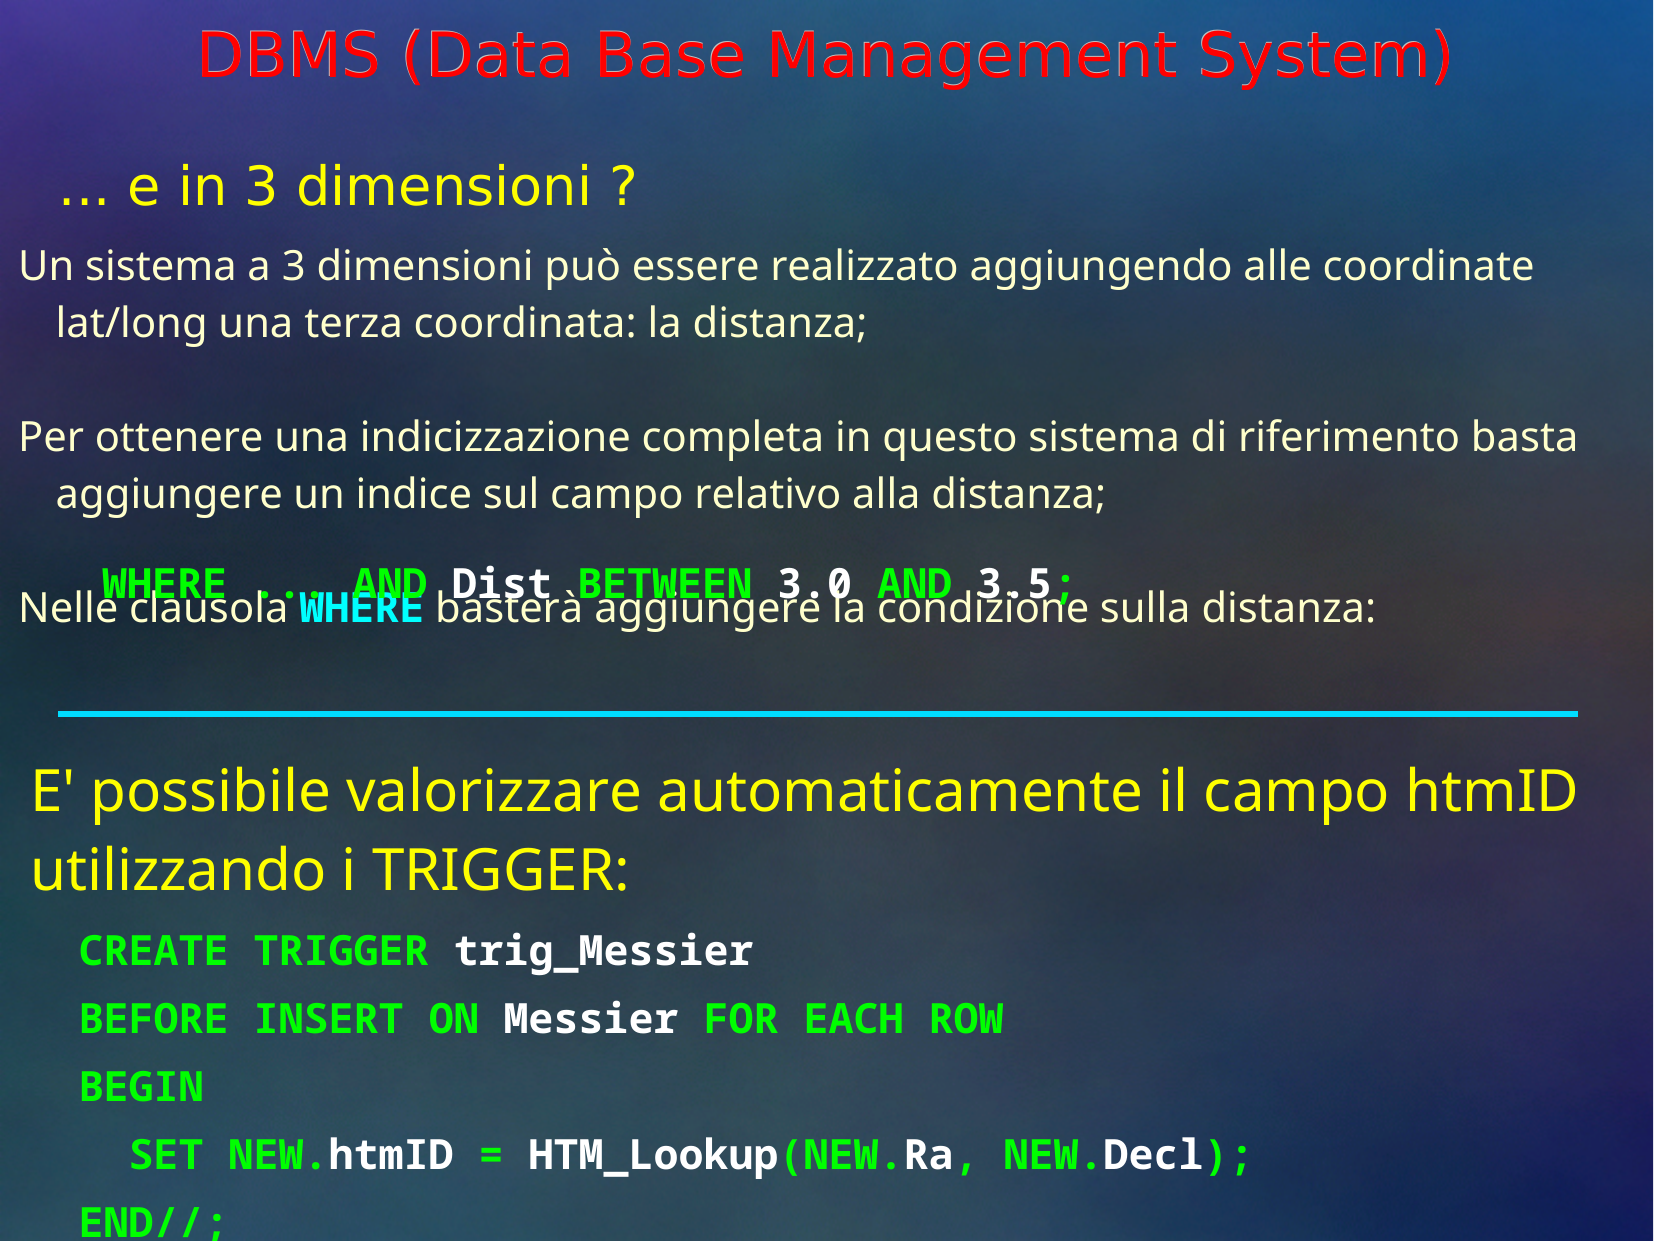

# ... e in 3 dimensioni ?
Un sistema a 3 dimensioni può essere realizzato aggiungendo alle coordinate lat/long una terza coordinata: la distanza;
Per ottenere una indicizzazione completa in questo sistema di riferimento basta aggiungere un indice sul campo relativo alla distanza;
Nelle clausola WHERE basterà aggiungere la condizione sulla distanza:
WHERE ... AND Dist BETWEEN 3.0 AND 3.5;
E' possibile valorizzare automaticamente il campo htmID utilizzando i TRIGGER:
CREATE TRIGGER trig_Messier
BEFORE INSERT ON Messier FOR EACH ROW
BEGIN
 SET NEW.htmID = HTM_Lookup(NEW.Ra, NEW.Decl);
END//;